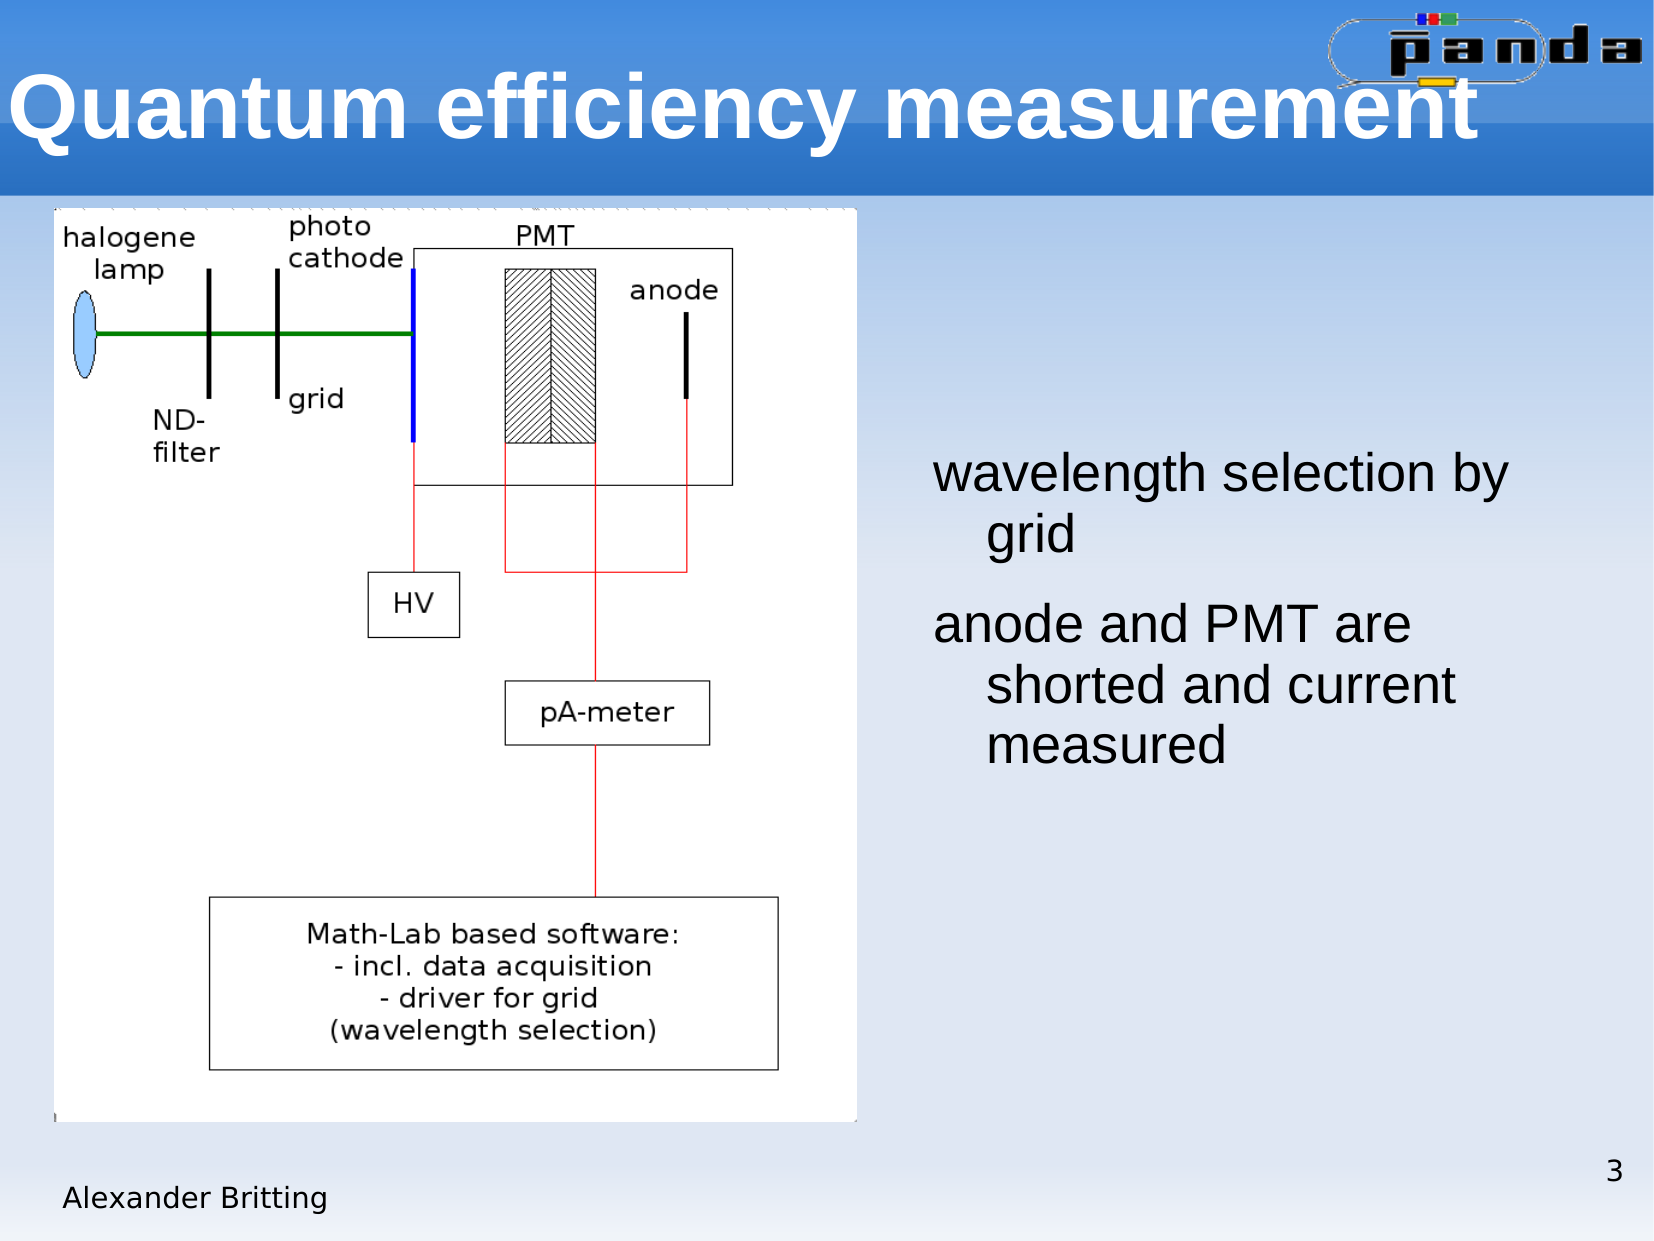

# Quantum efficiency measurement
wavelength selection by grid
anode and PMT are shorted and current measured
3
Alexander Britting